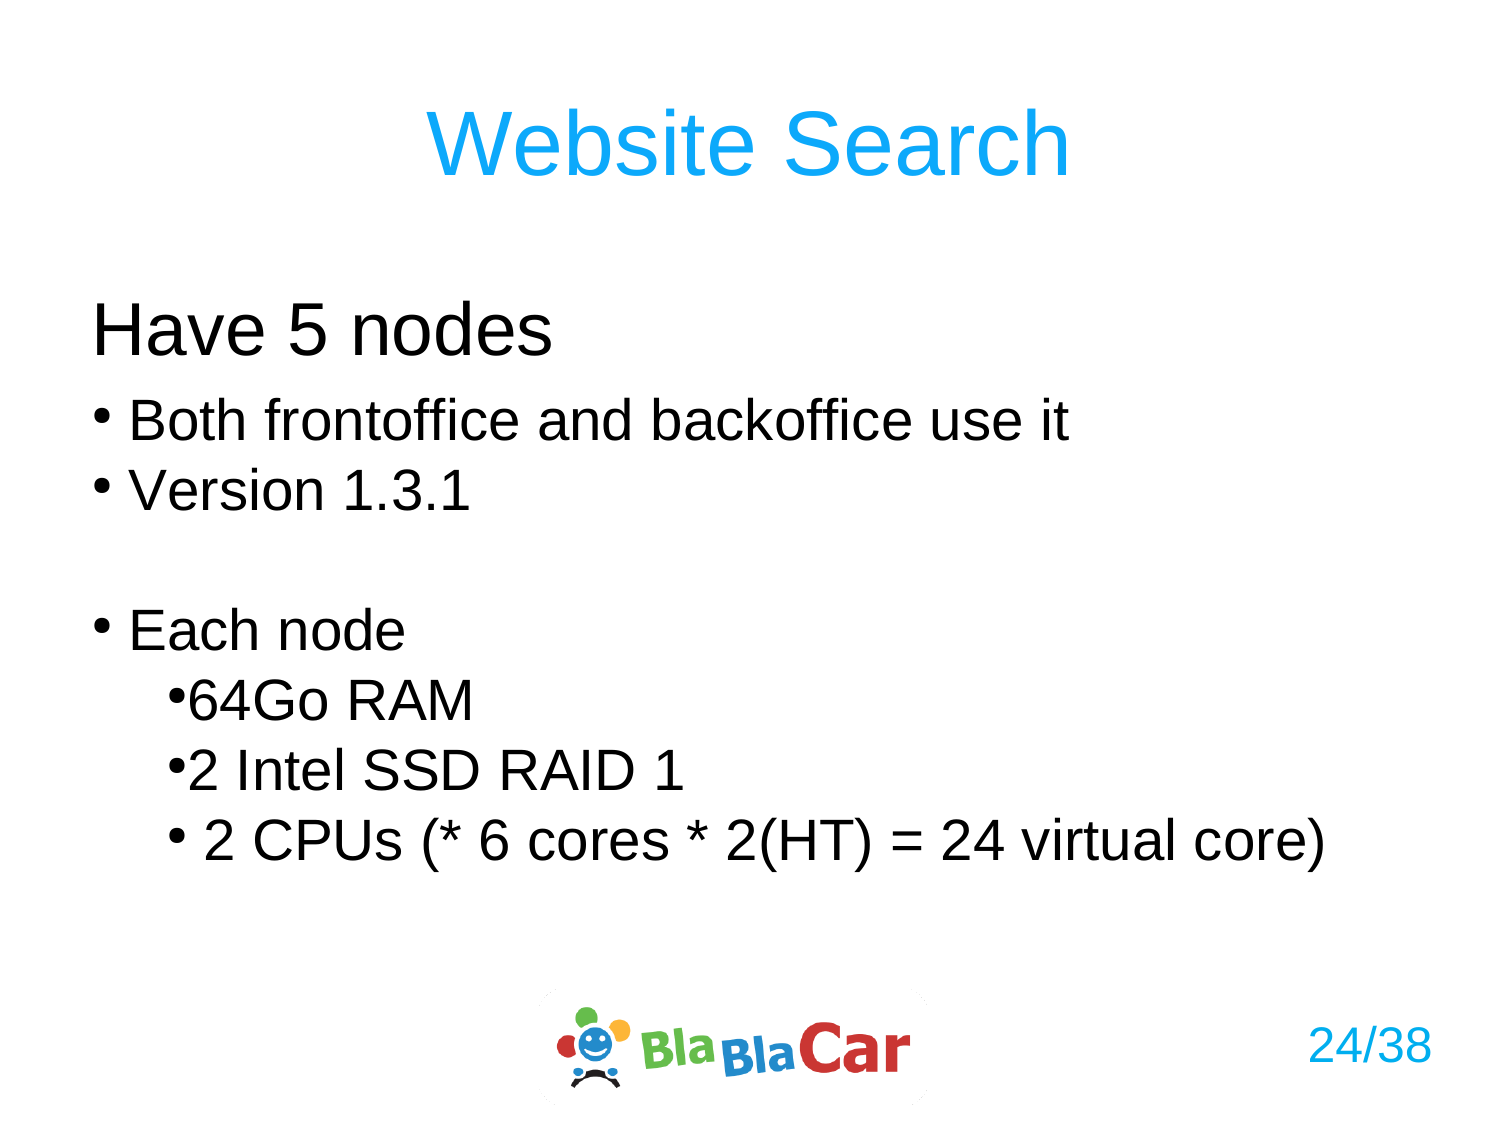

# Website Search
Have 5 nodes
 Both frontoffice and backoffice use it
 Version 1.3.1
 Each node
64Go RAM
2 Intel SSD RAID 1
 2 CPUs (* 6 cores * 2(HT) = 24 virtual core)